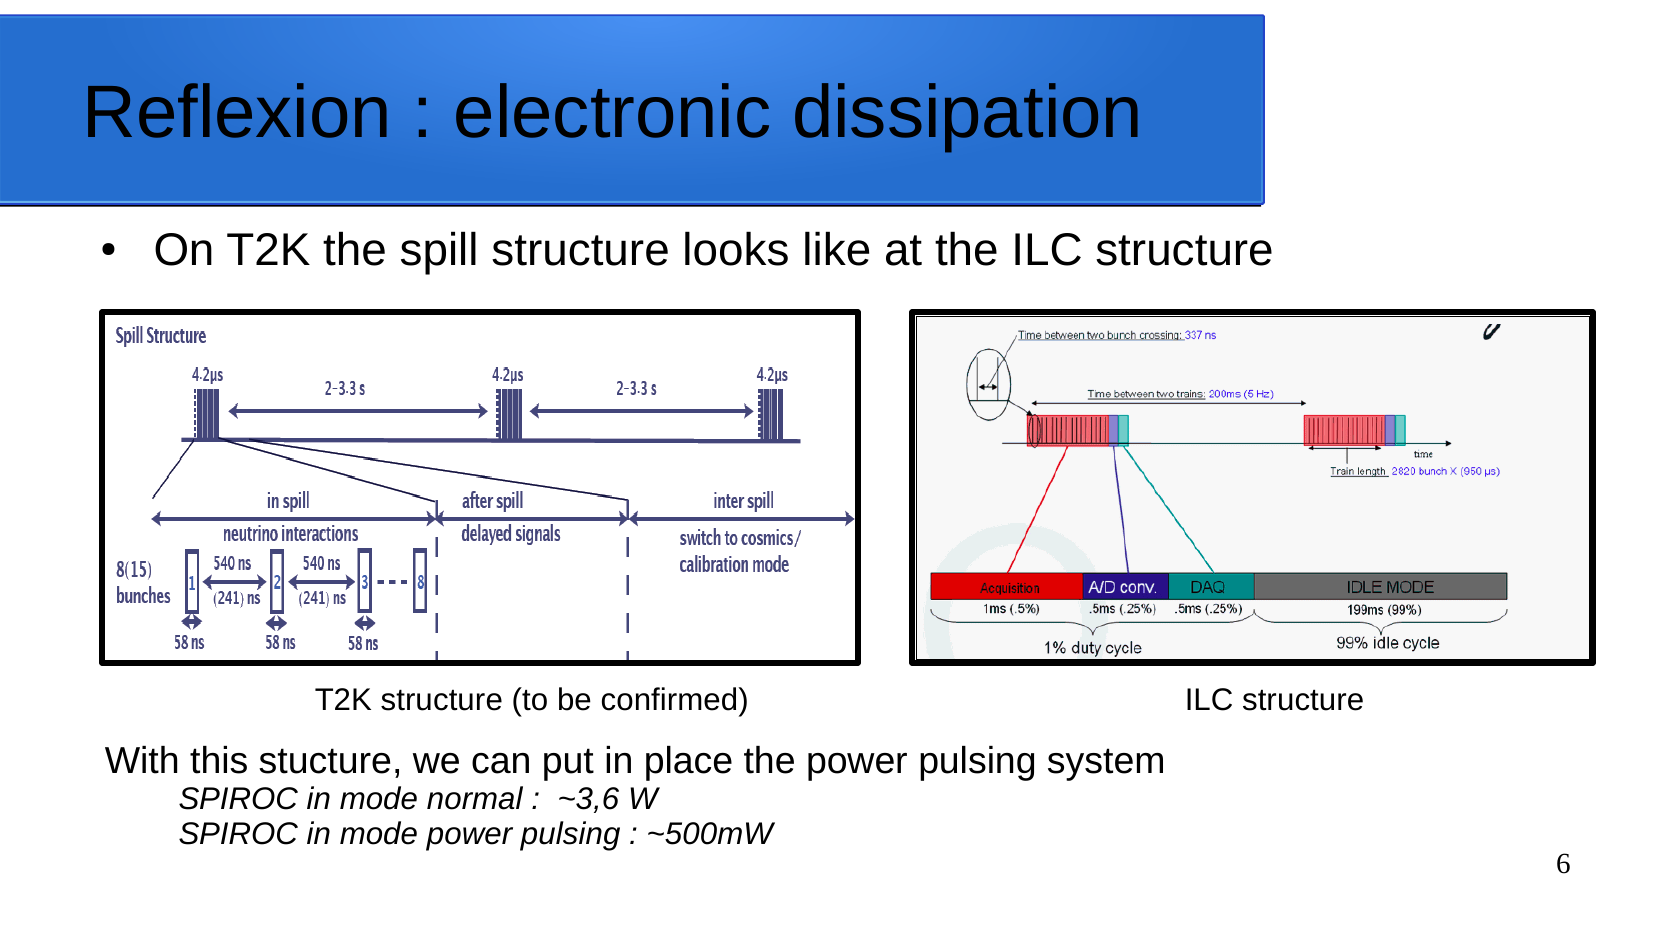

# Reflexion : electronic dissipation
On T2K the spill structure looks like at the ILC structure
T2K structure (to be confirmed)
ILC structure
With this stucture, we can put in place the power pulsing system
	SPIROC in mode normal : ~3,6 W
	SPIROC in mode power pulsing : ~500mW
6